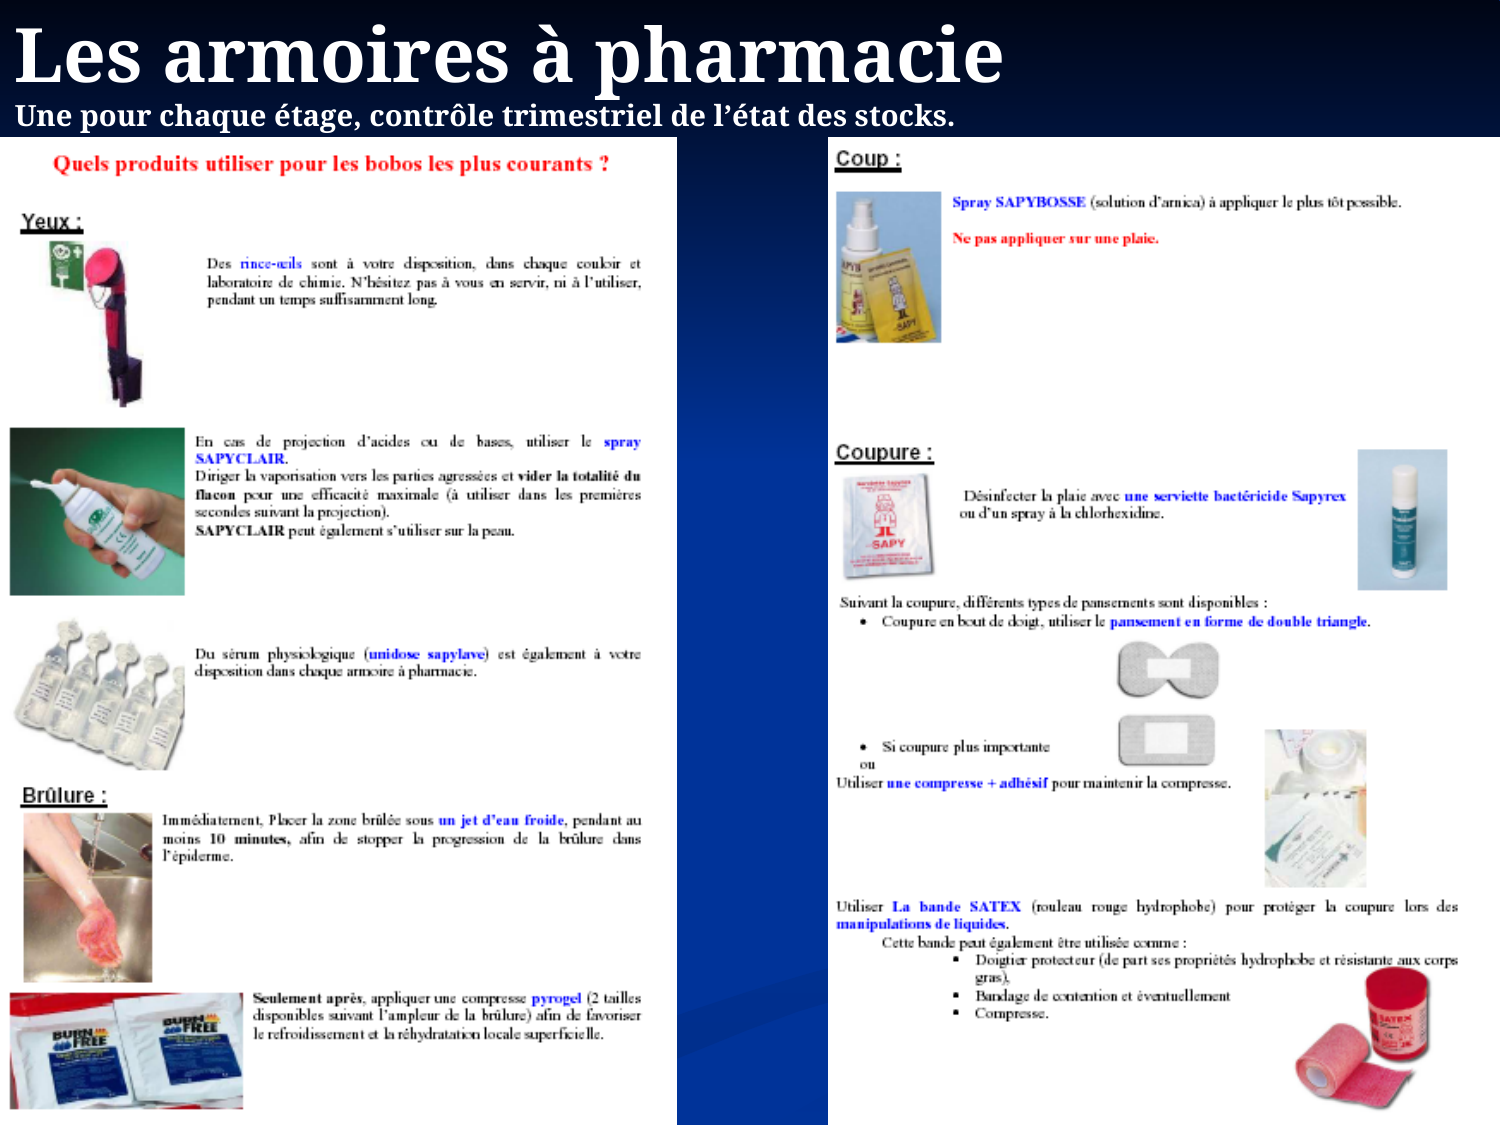

Les armoires à pharmacie
Une pour chaque étage, contrôle trimestriel de l’état des stocks.